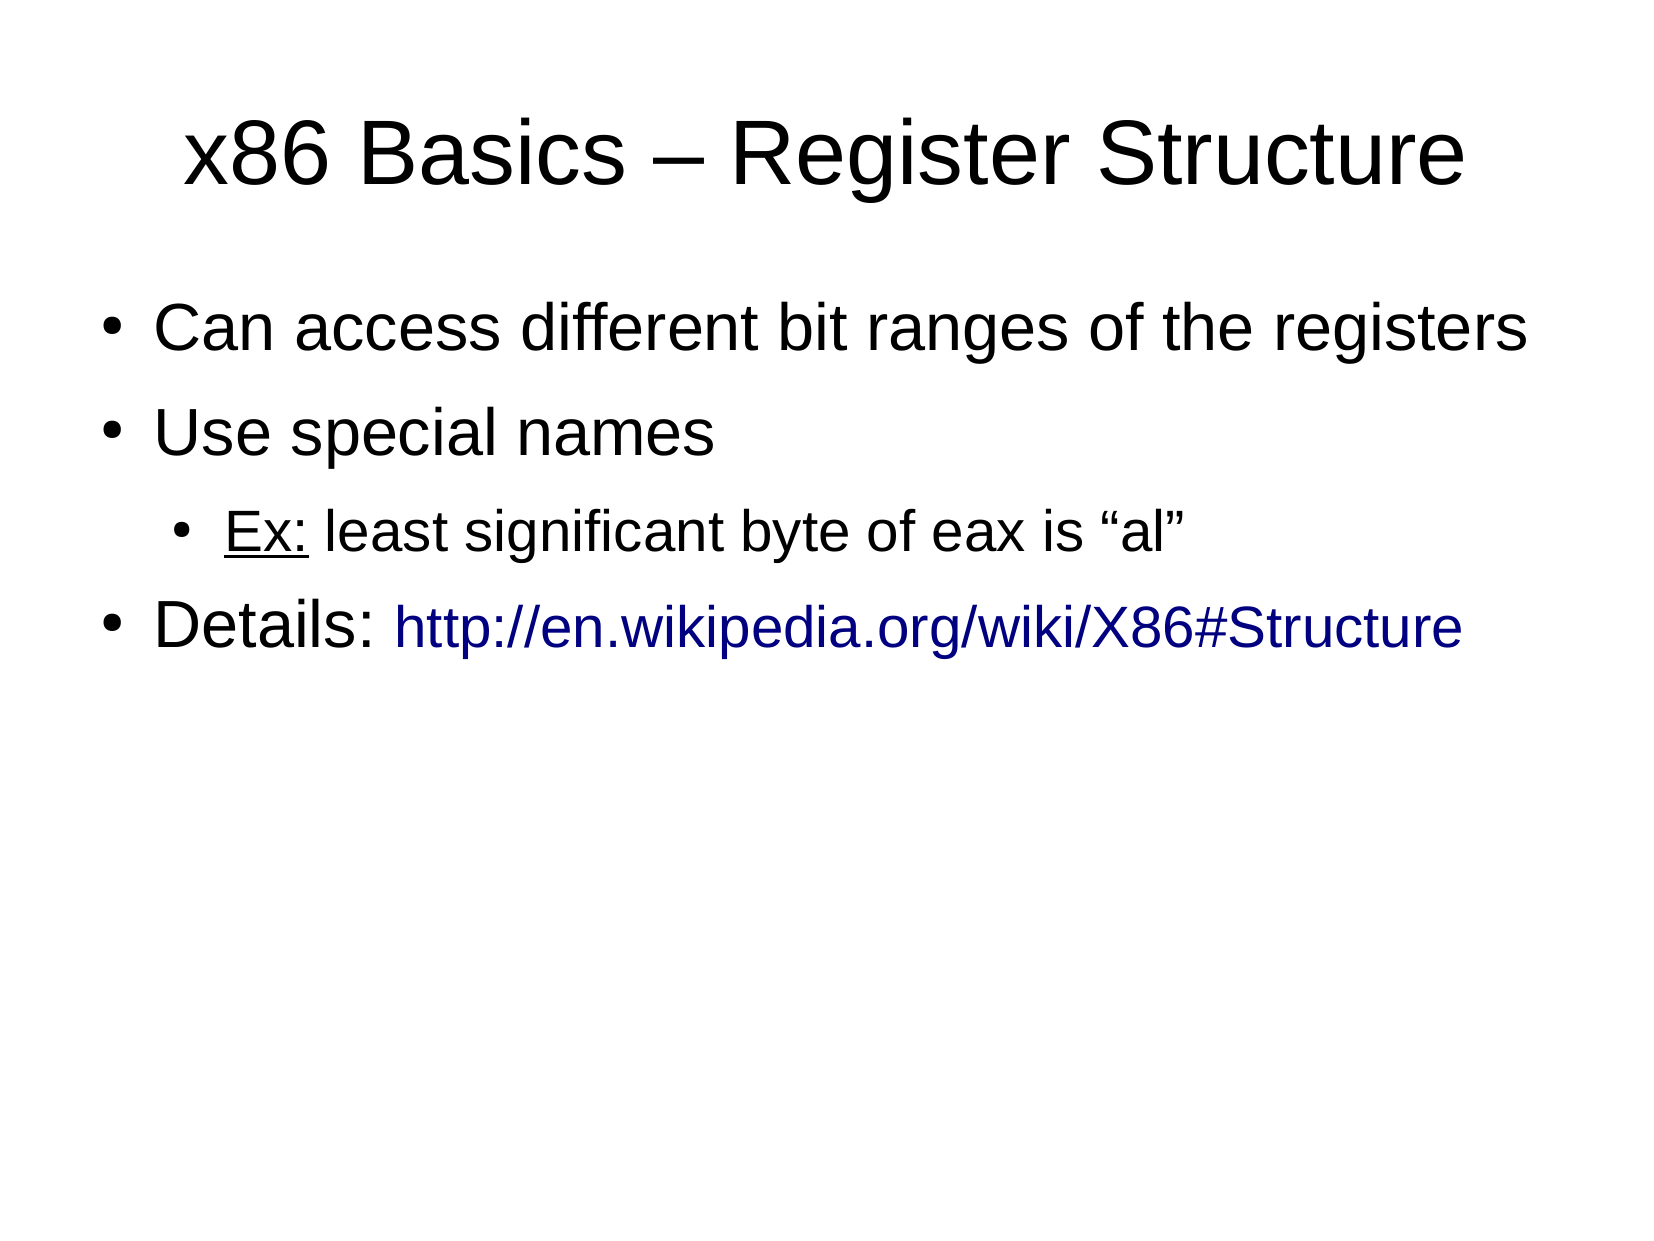

# x86 Basics – Register Structure
Can access different bit ranges of the registers
Use special names
Ex: least significant byte of eax is “al”
Details: http://en.wikipedia.org/wiki/X86#Structure